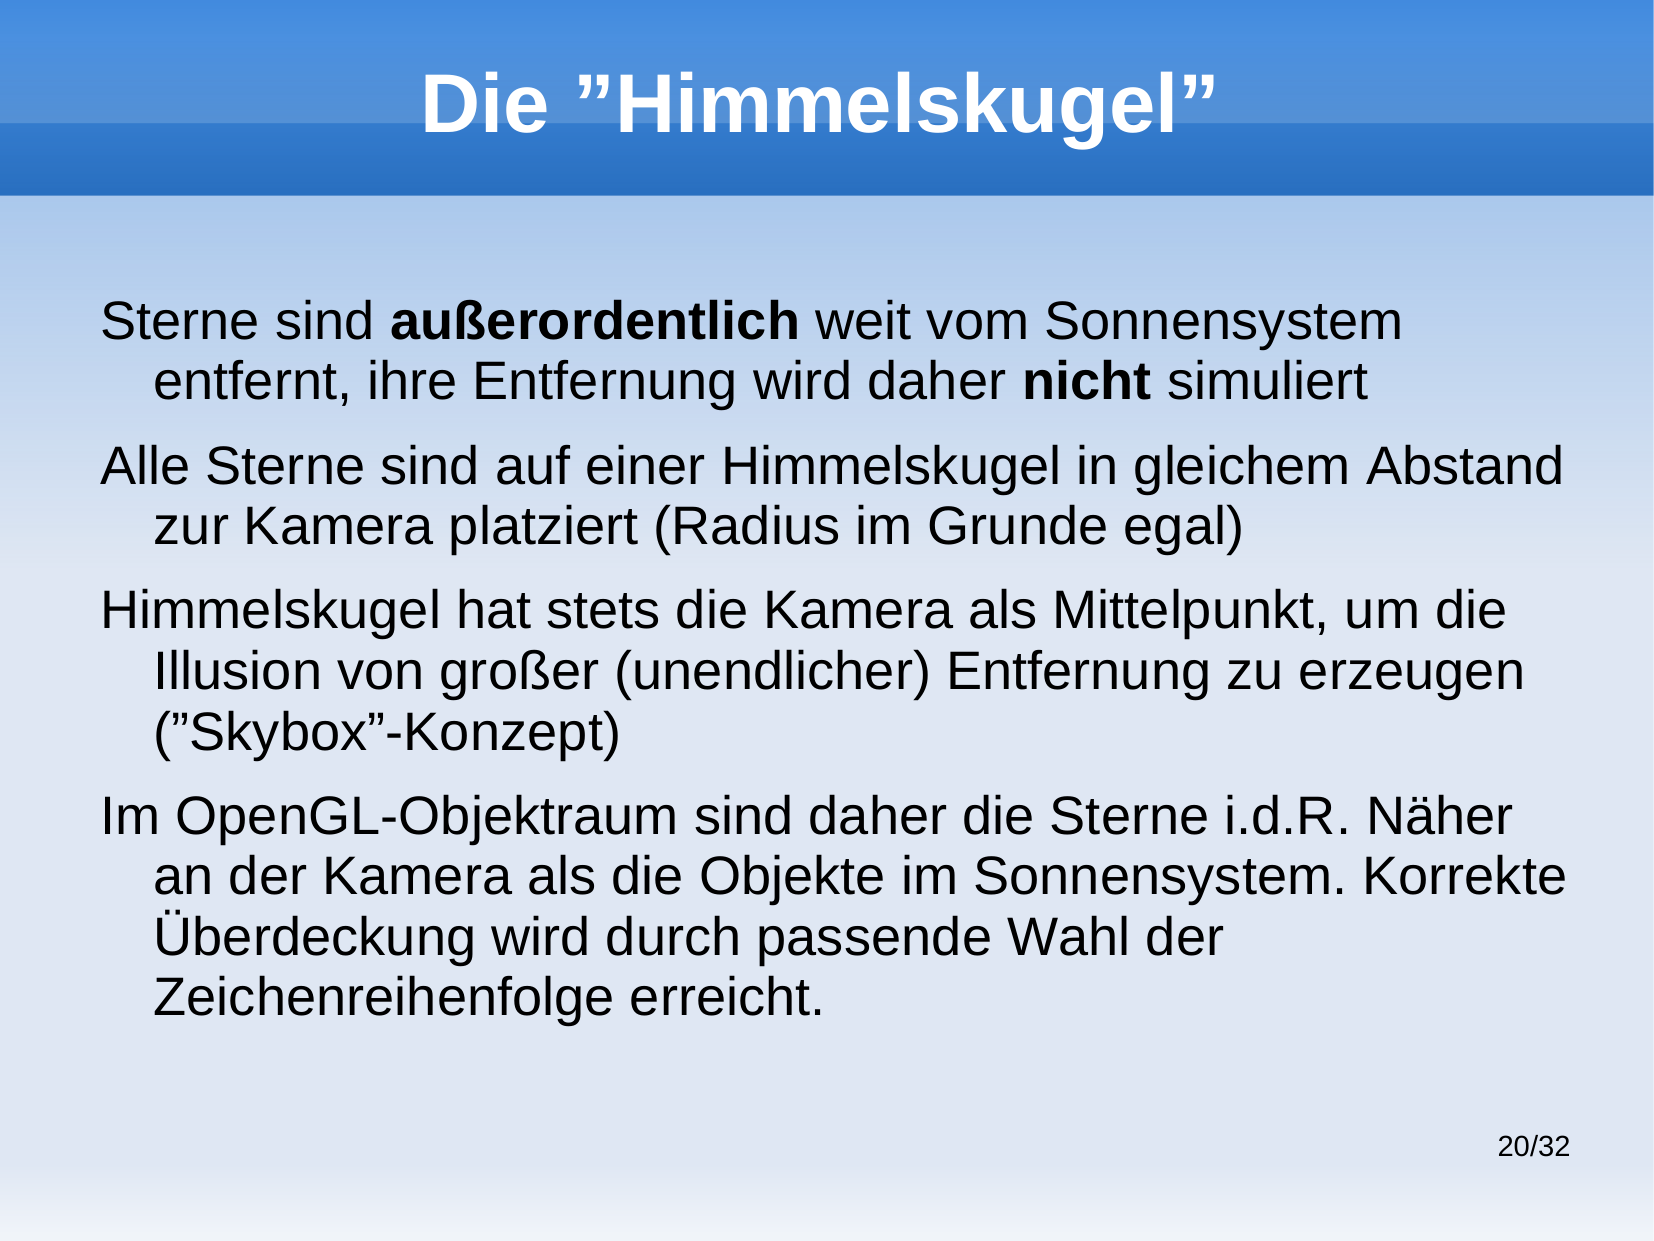

# Die ”Himmelskugel”
Sterne sind außerordentlich weit vom Sonnensystem entfernt, ihre Entfernung wird daher nicht simuliert
Alle Sterne sind auf einer Himmelskugel in gleichem Abstand zur Kamera platziert (Radius im Grunde egal)
Himmelskugel hat stets die Kamera als Mittelpunkt, um die Illusion von großer (unendlicher) Entfernung zu erzeugen (”Skybox”-Konzept)
Im OpenGL-Objektraum sind daher die Sterne i.d.R. Näher an der Kamera als die Objekte im Sonnensystem. Korrekte Überdeckung wird durch passende Wahl der Zeichenreihenfolge erreicht.
20